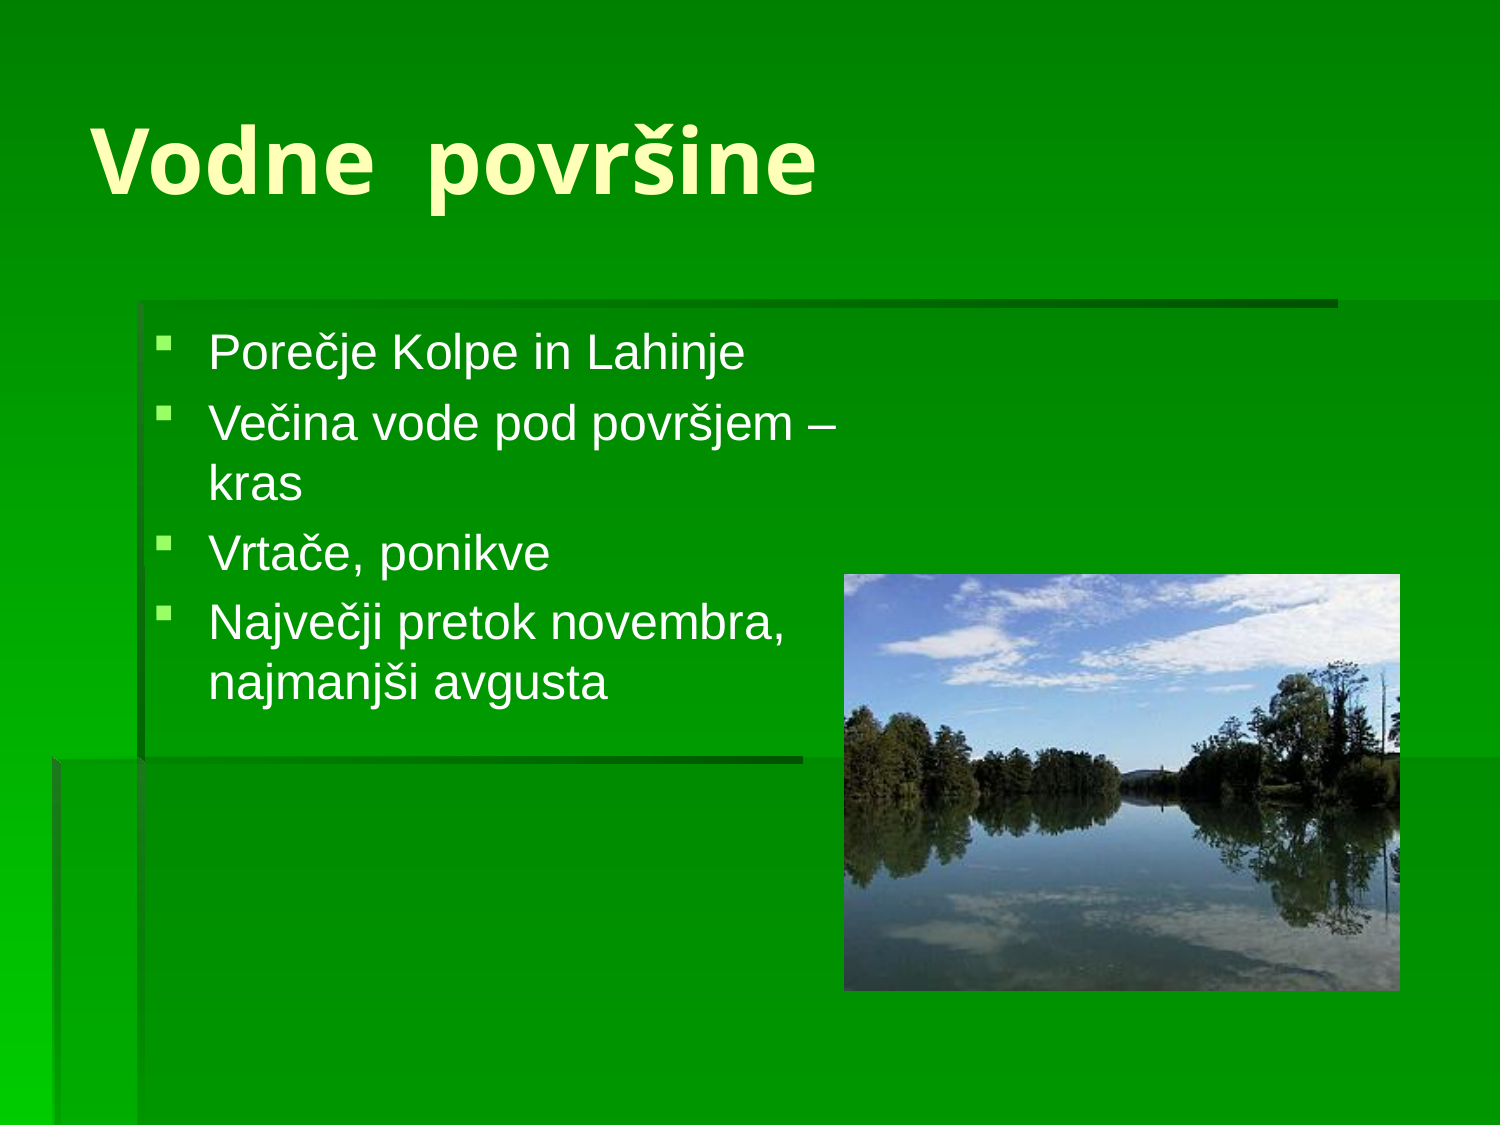

# Vodne površine
Porečje Kolpe in Lahinje
Večina vode pod površjem – kras
Vrtače, ponikve
Največji pretok novembra, najmanjši avgusta